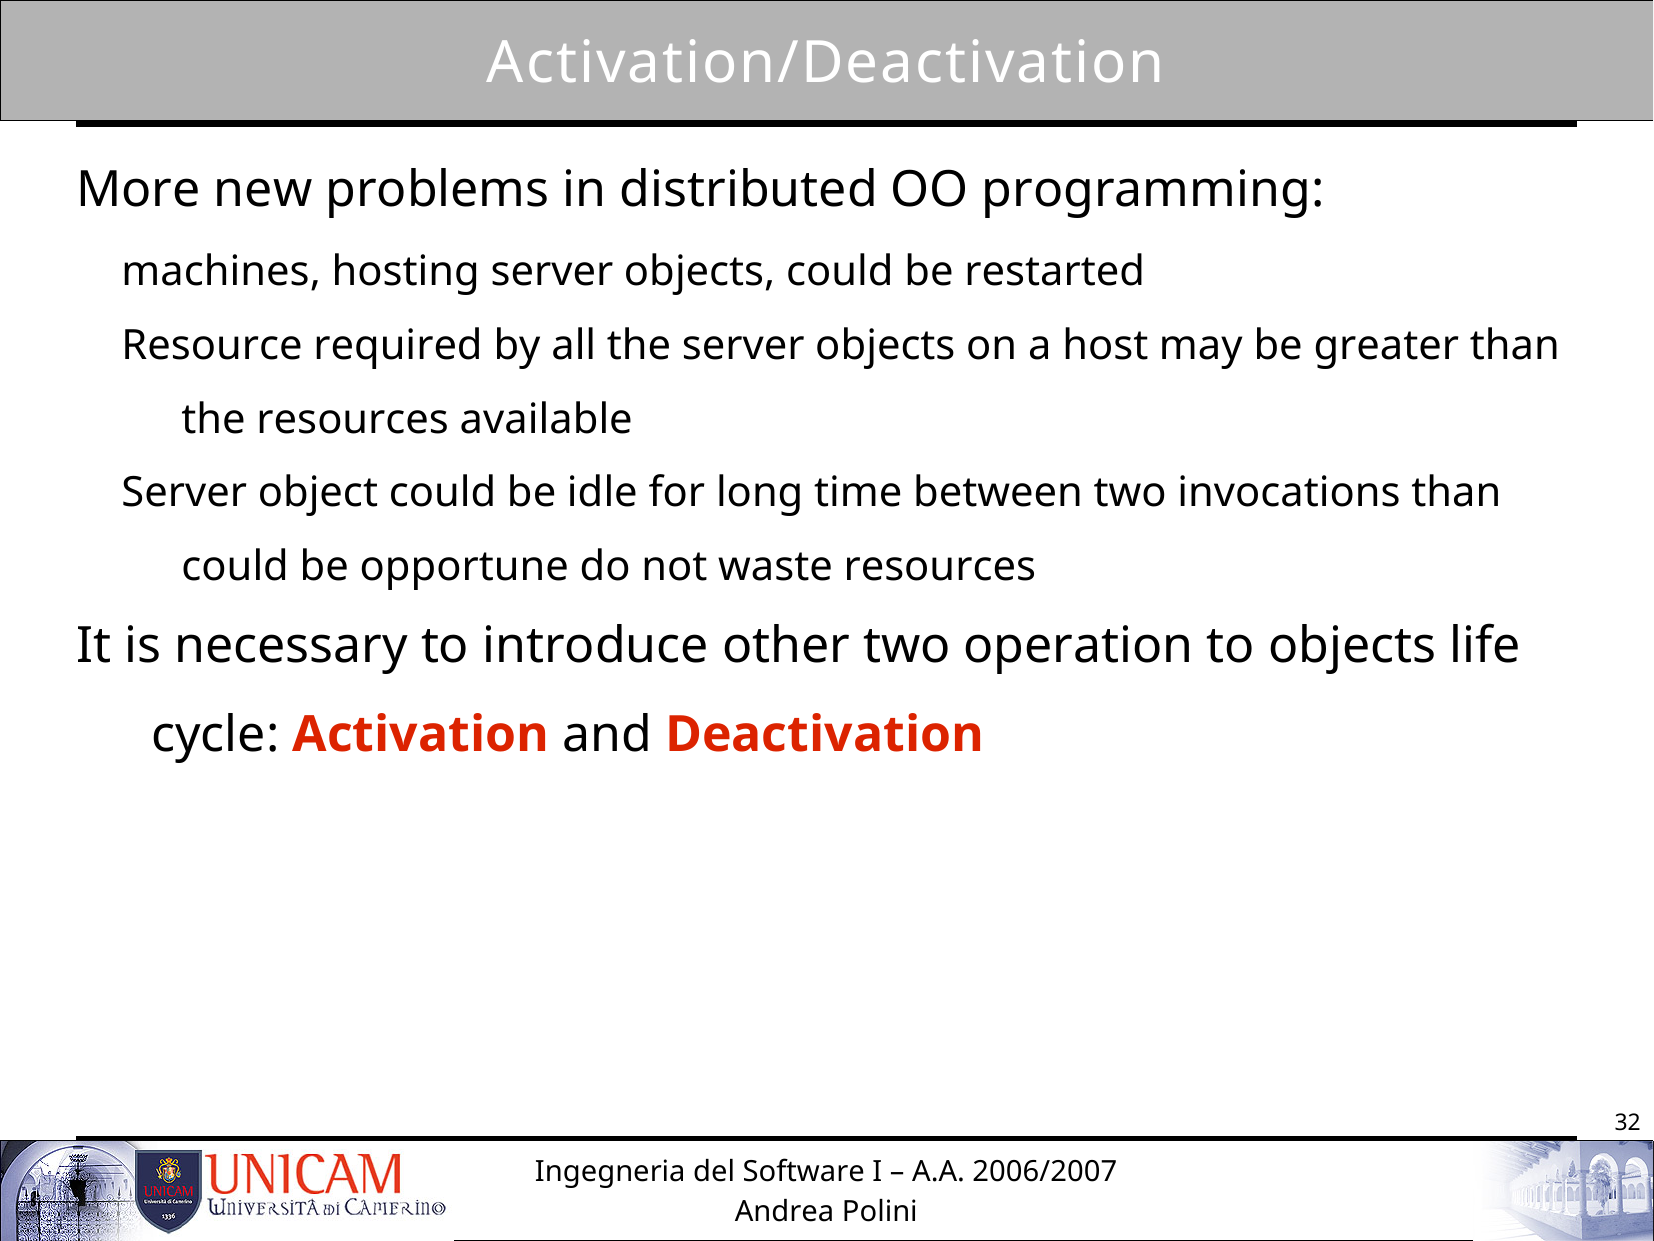

# Activation/Deactivation
More new problems in distributed OO programming:
machines, hosting server objects, could be restarted
Resource required by all the server objects on a host may be greater than the resources available
Server object could be idle for long time between two invocations than could be opportune do not waste resources
It is necessary to introduce other two operation to objects life cycle: Activation and Deactivation
32